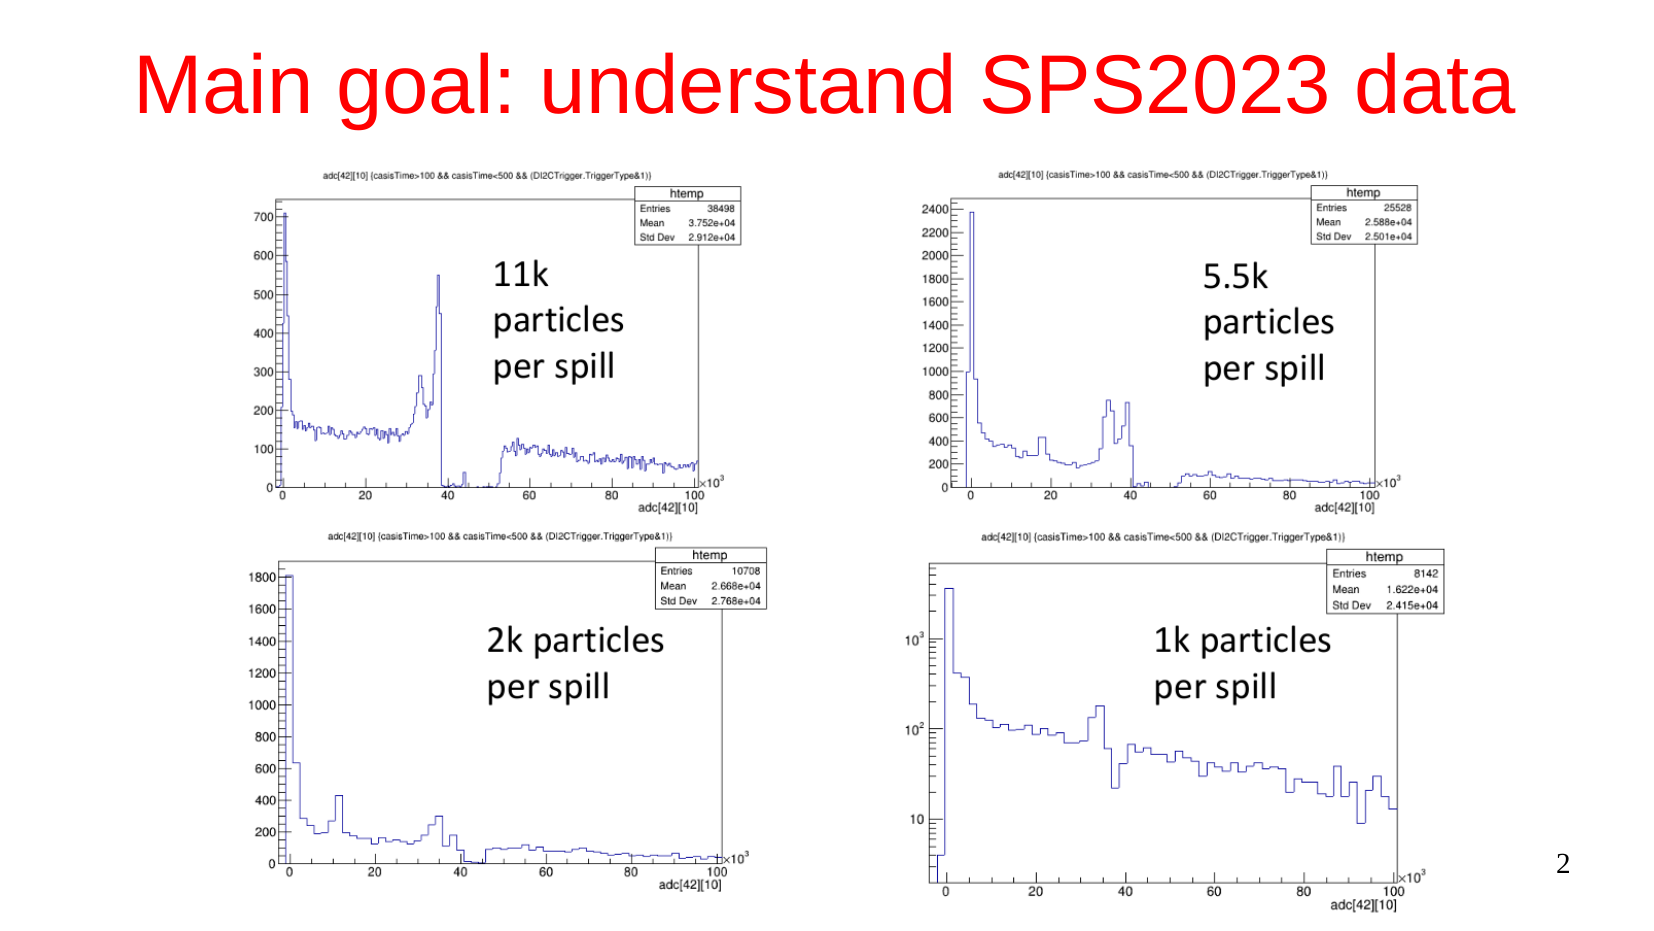

# Main goal: understand SPS2023 data
2